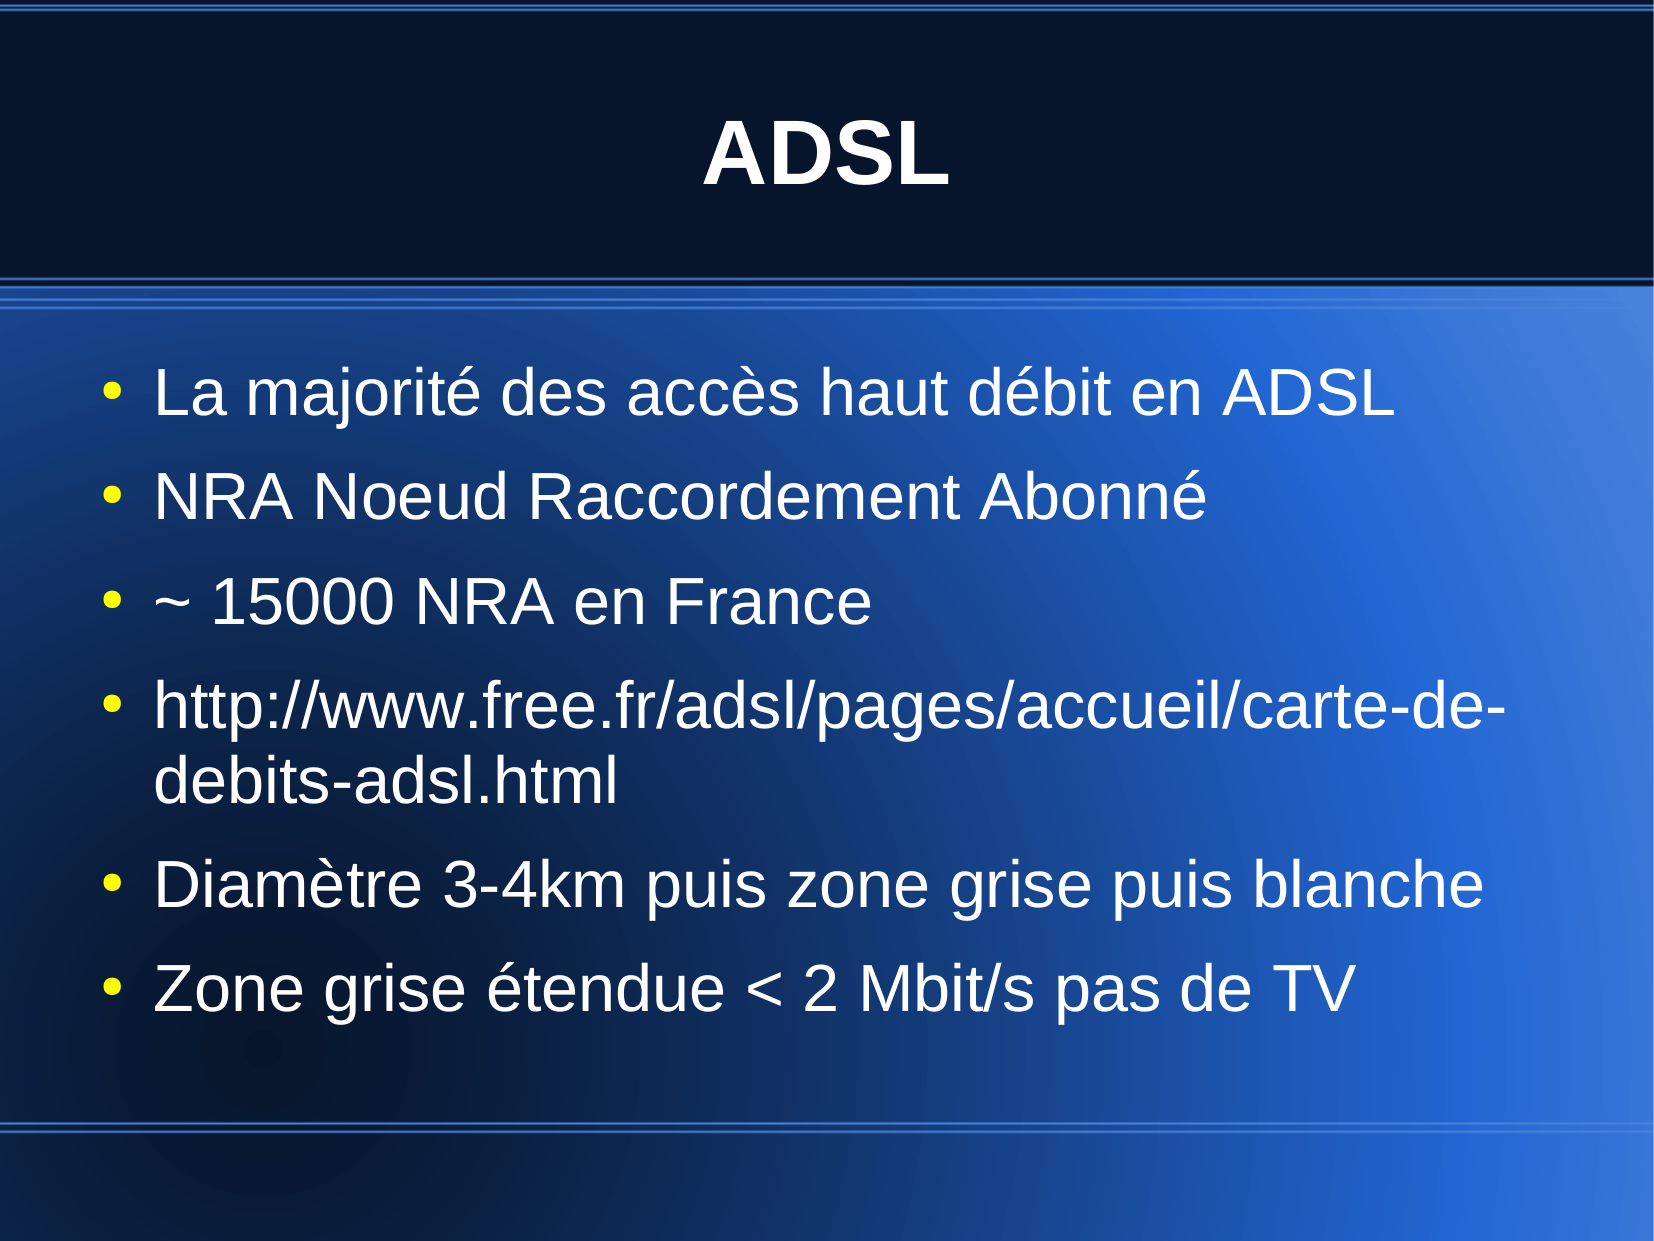

# ADSL
La majorité des accès haut débit en ADSL
NRA Noeud Raccordement Abonné
~ 15000 NRA en France
http://www.free.fr/adsl/pages/accueil/carte-de-debits-adsl.html
Diamètre 3-4km puis zone grise puis blanche
Zone grise étendue < 2 Mbit/s pas de TV